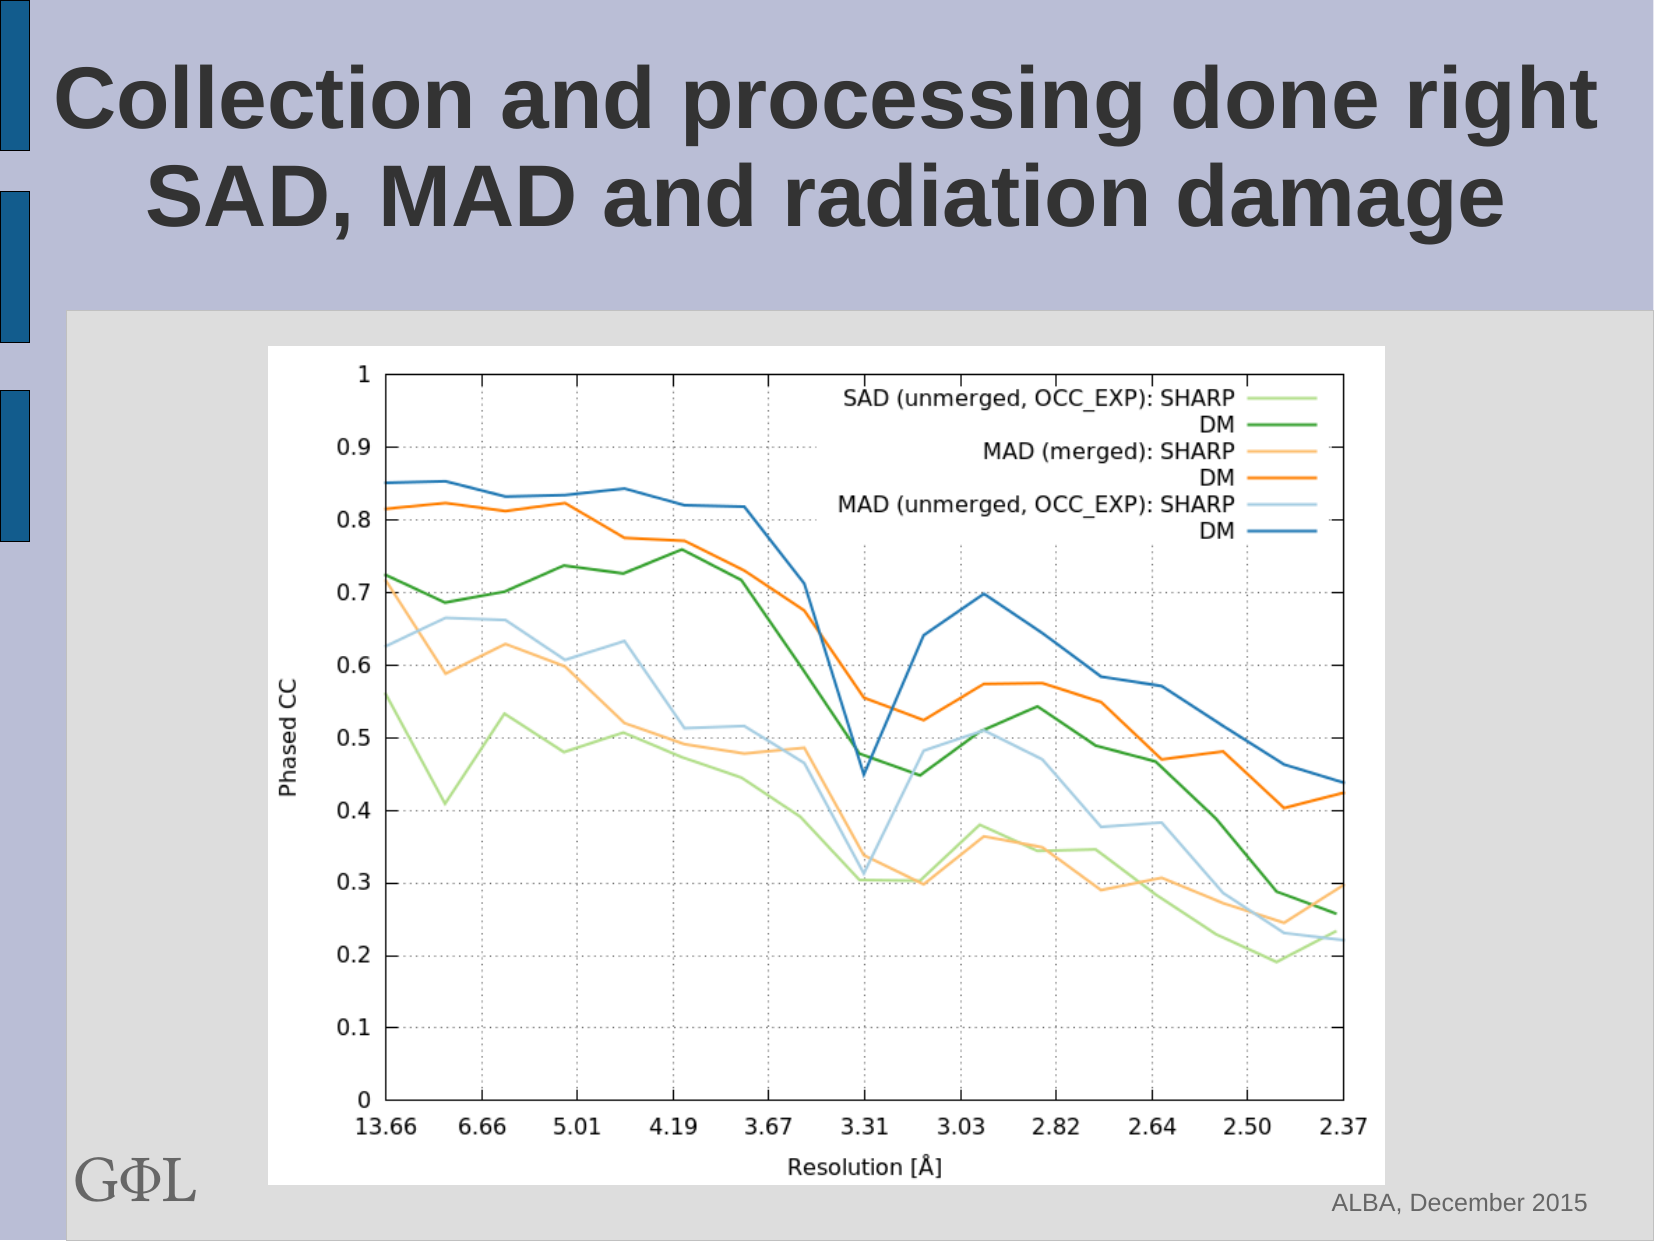

# Collection and processing done right SAD, MAD and radiation damage